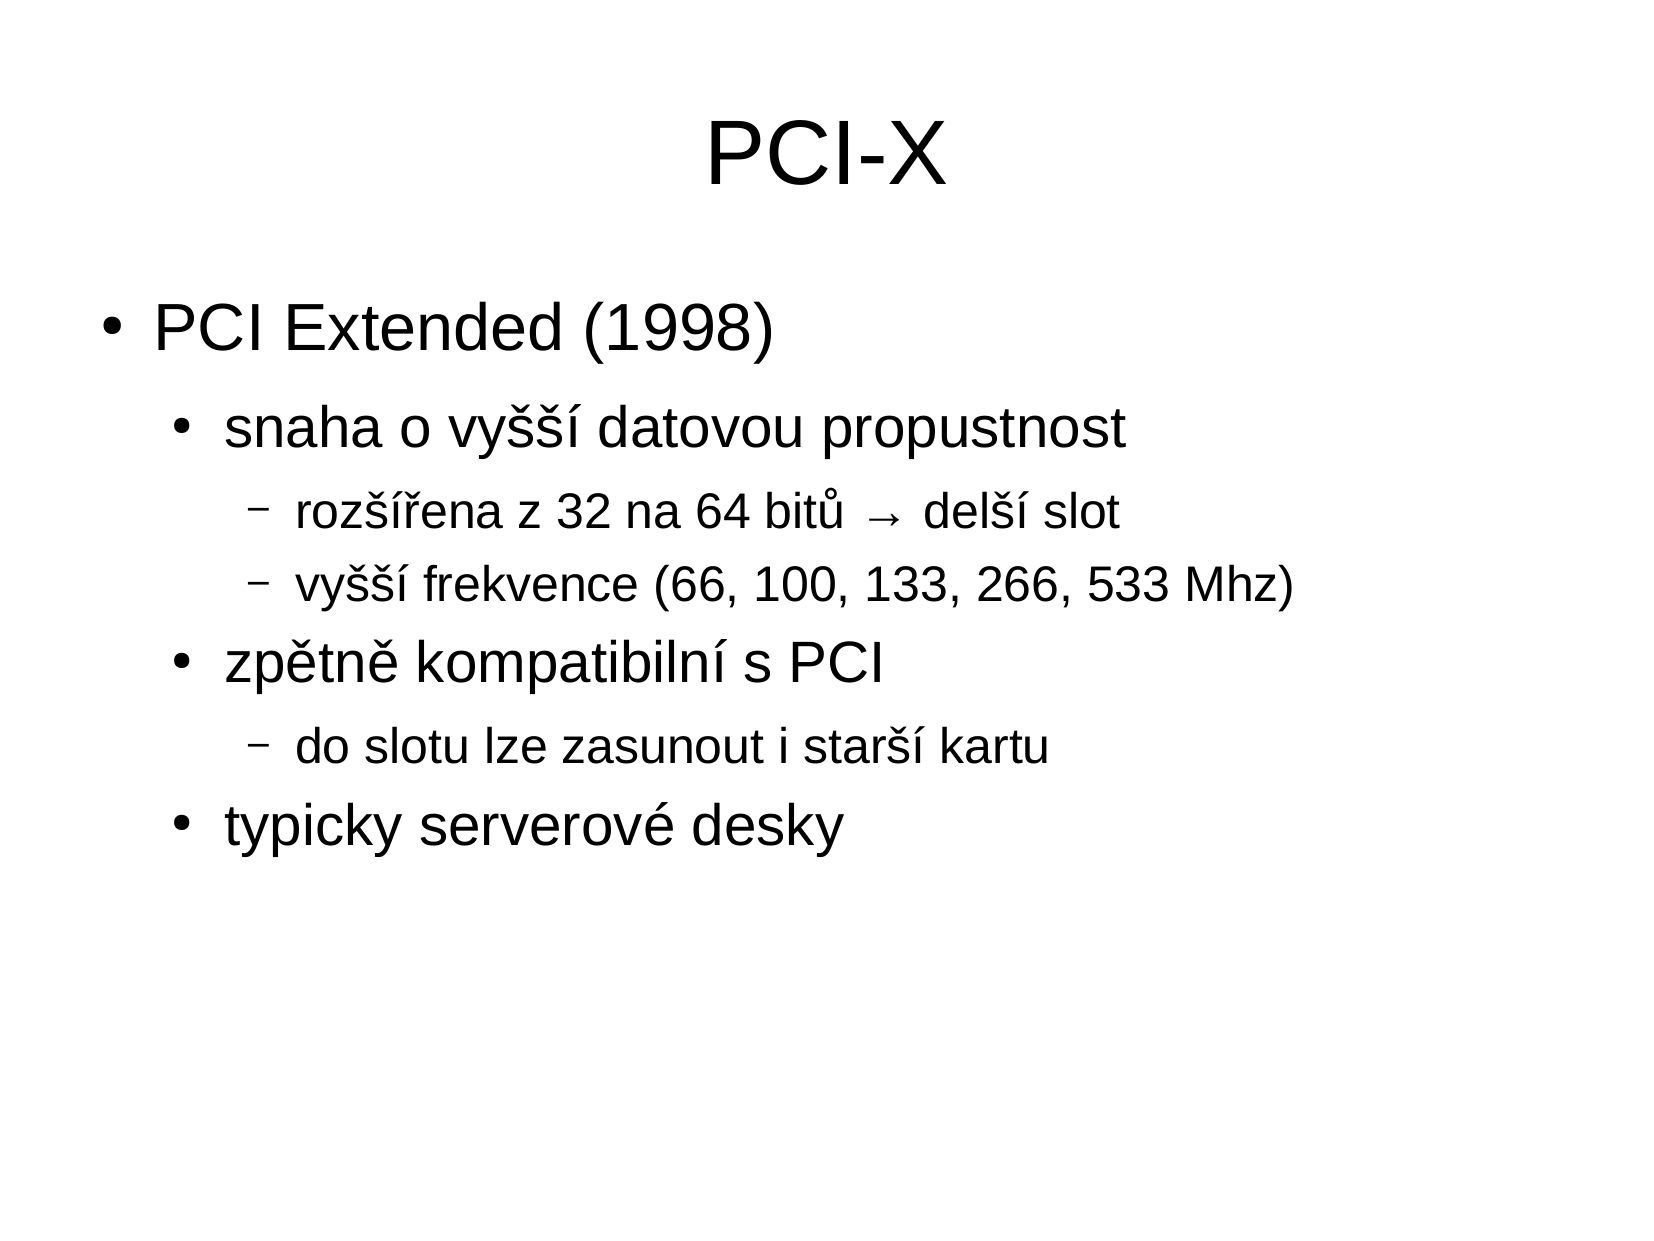

# PCI-X
PCI Extended (1998)
snaha o vyšší datovou propustnost
rozšířena z 32 na 64 bitů → delší slot
vyšší frekvence (66, 100, 133, 266, 533 Mhz)
zpětně kompatibilní s PCI
do slotu lze zasunout i starší kartu
typicky serverové desky